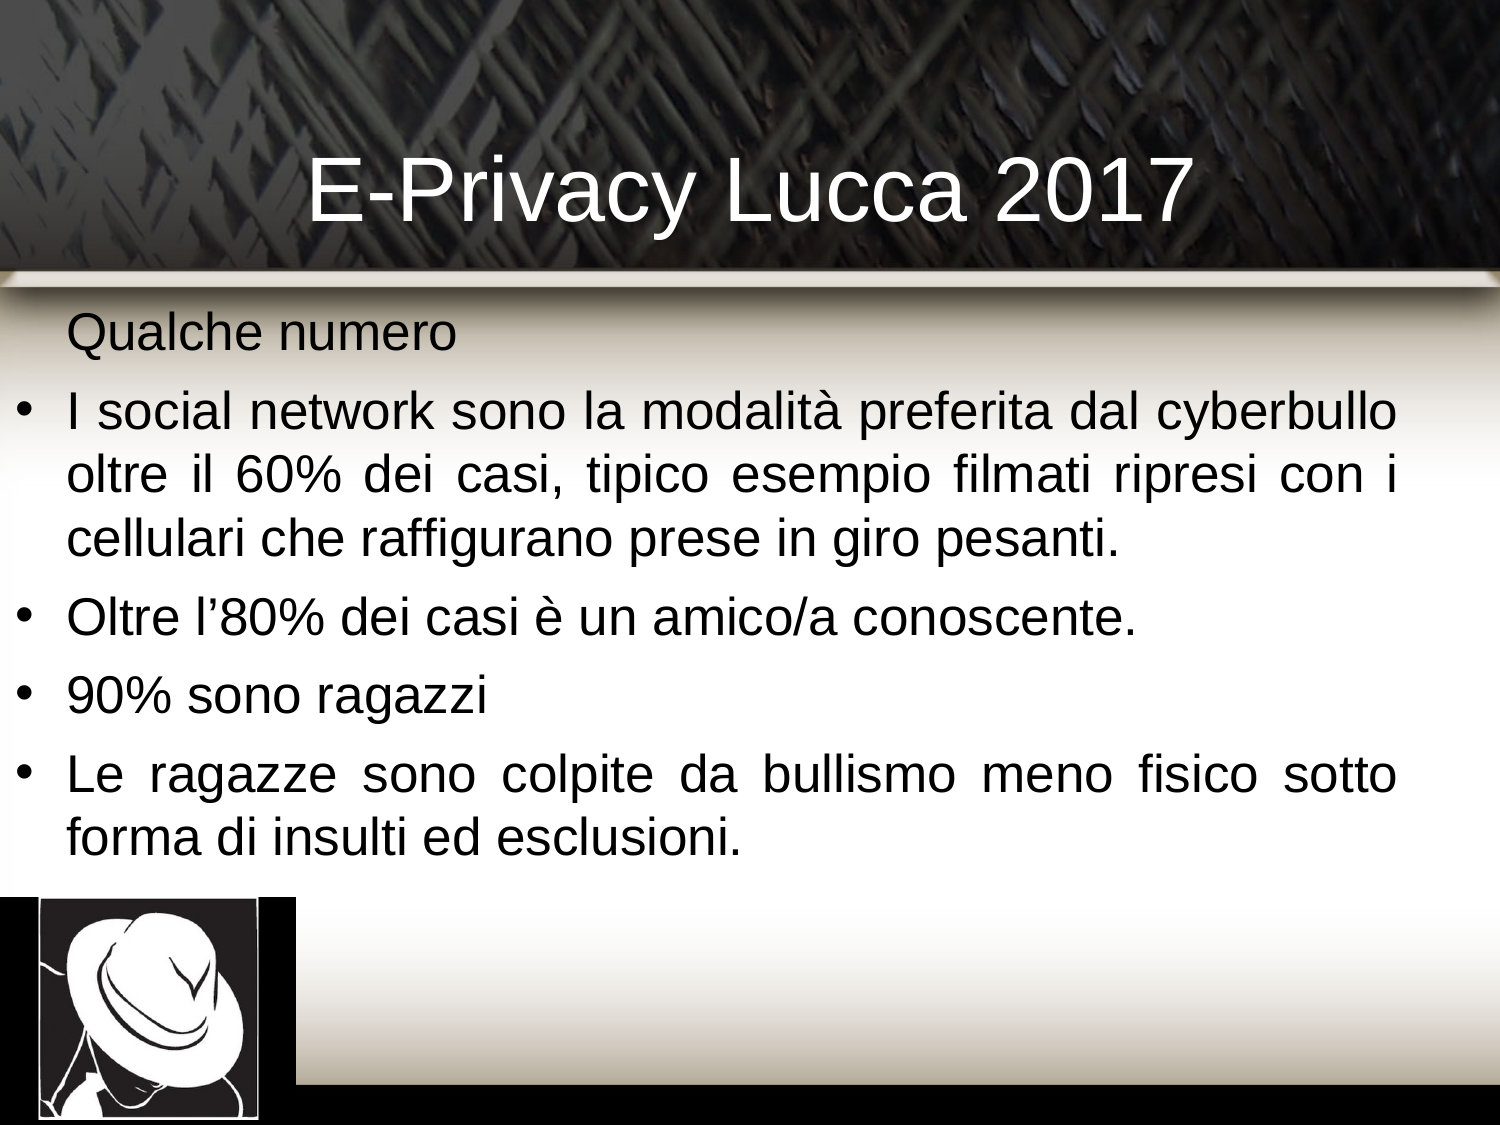

# E-Privacy Lucca 2017
Qualche numero
I social network sono la modalità preferita dal cyberbullo oltre il 60% dei casi, tipico esempio filmati ripresi con i cellulari che raffigurano prese in giro pesanti.
Oltre l’80% dei casi è un amico/a conoscente.
90% sono ragazzi
Le ragazze sono colpite da bullismo meno fisico sotto forma di insulti ed esclusioni.